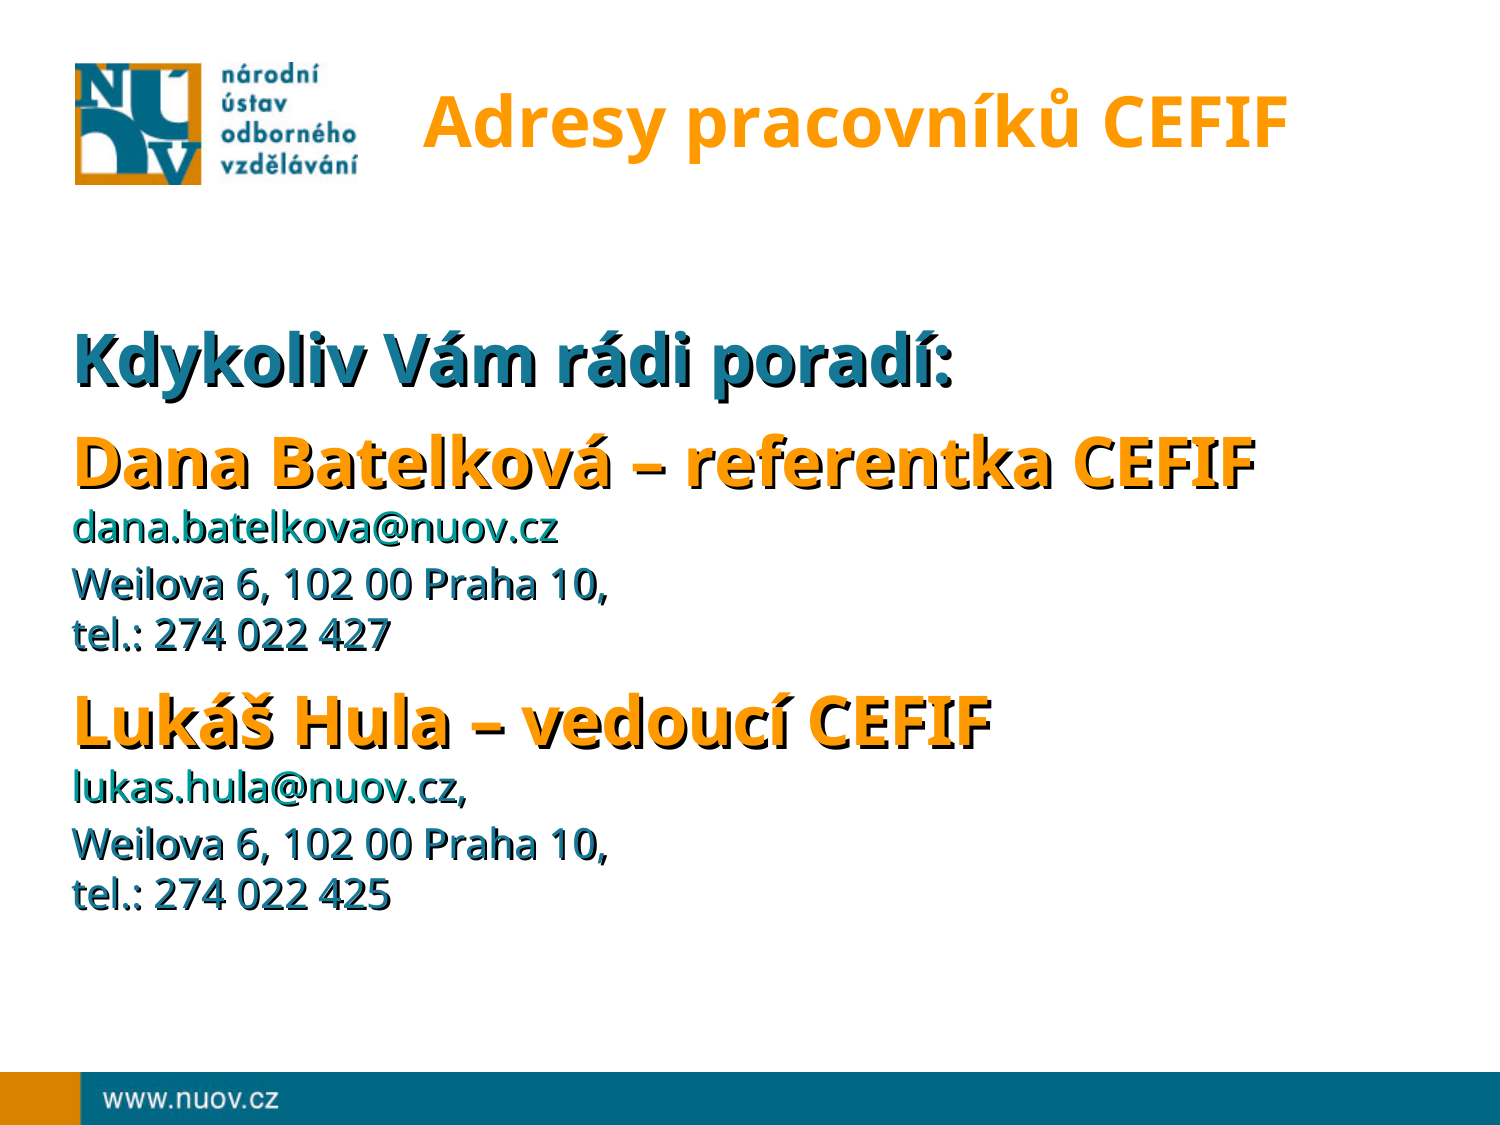

# Adresy pracovníků CEFIF
Kdykoliv Vám rádi poradí:
Dana Batelková – referentka CEFIF
dana.batelkova@nuov.cz
Weilova 6, 102 00 Praha 10,
tel.: 274 022 427
Lukáš Hula – vedoucí CEFIF
lukas.hula@nuov.cz,
Weilova 6, 102 00 Praha 10,
tel.: 274 022 425